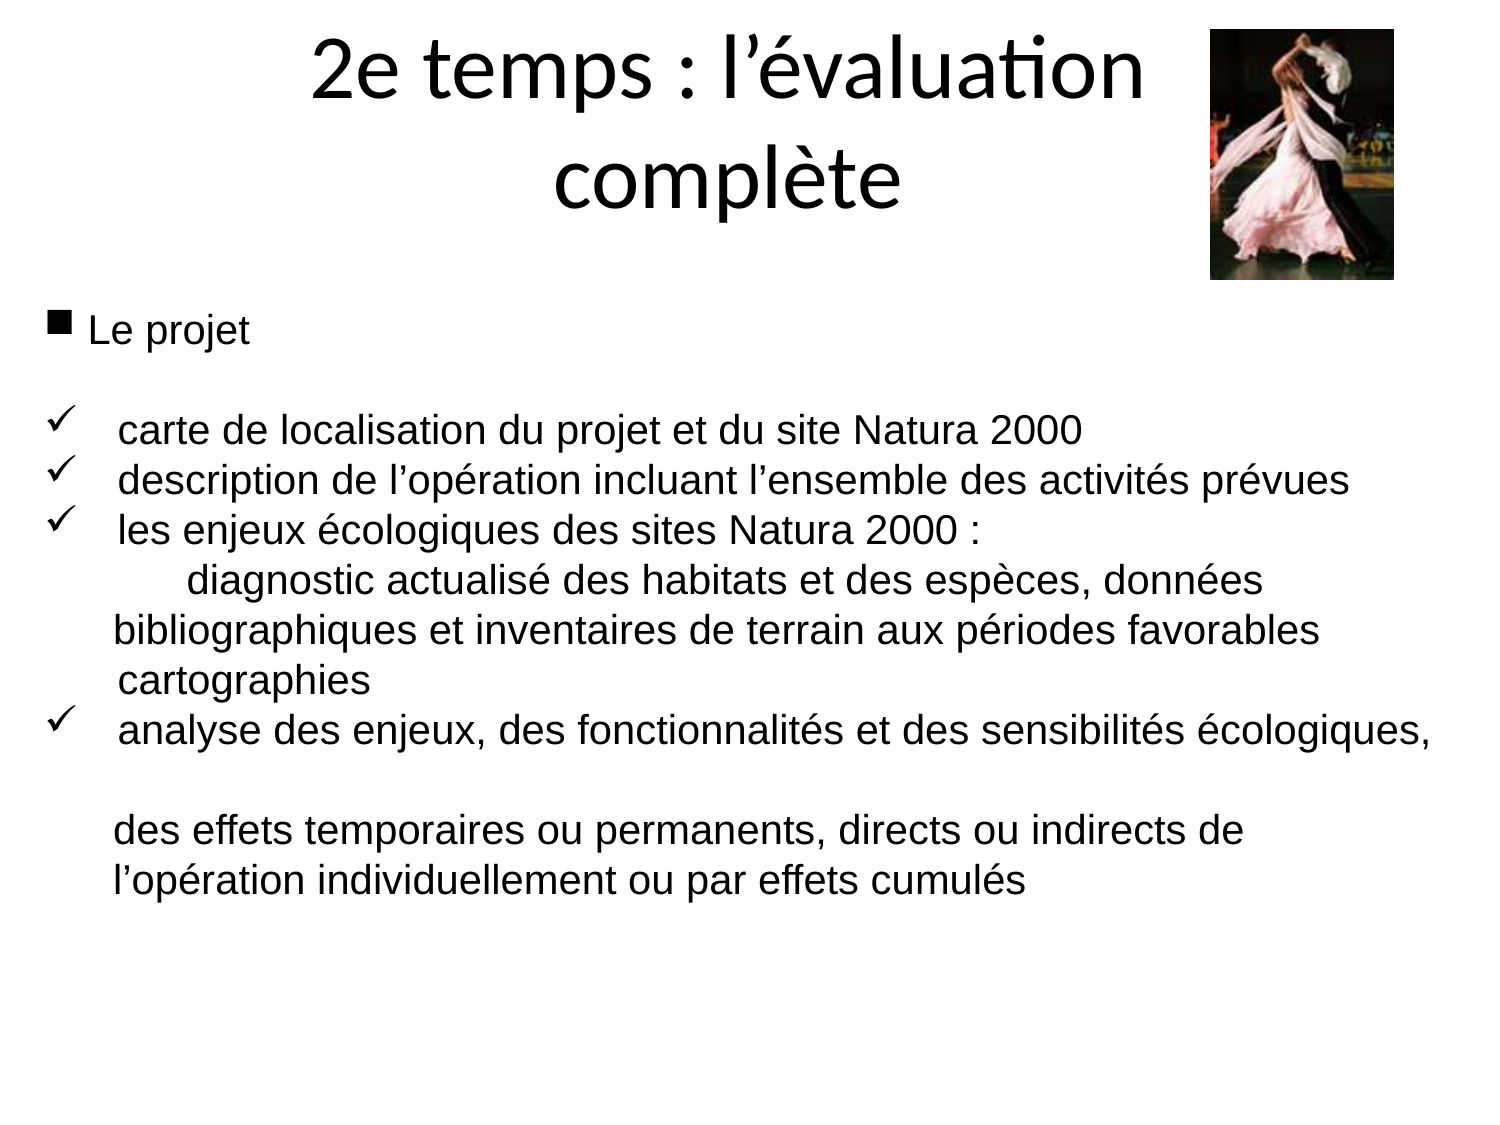

2e temps : l’évaluation
complète
 Le projet
	carte de localisation du projet et du site Natura 2000
	description de l’opération incluant l’ensemble des activités prévues
	les enjeux écologiques des sites Natura 2000 :
	 diagnostic actualisé des habitats et des espèces, données
 bibliographiques et inventaires de terrain aux périodes favorables
 	cartographies
	analyse des enjeux, des fonctionnalités et des sensibilités écologiques,
 des effets temporaires ou permanents, directs ou indirects de
 l’opération individuellement ou par effets cumulés